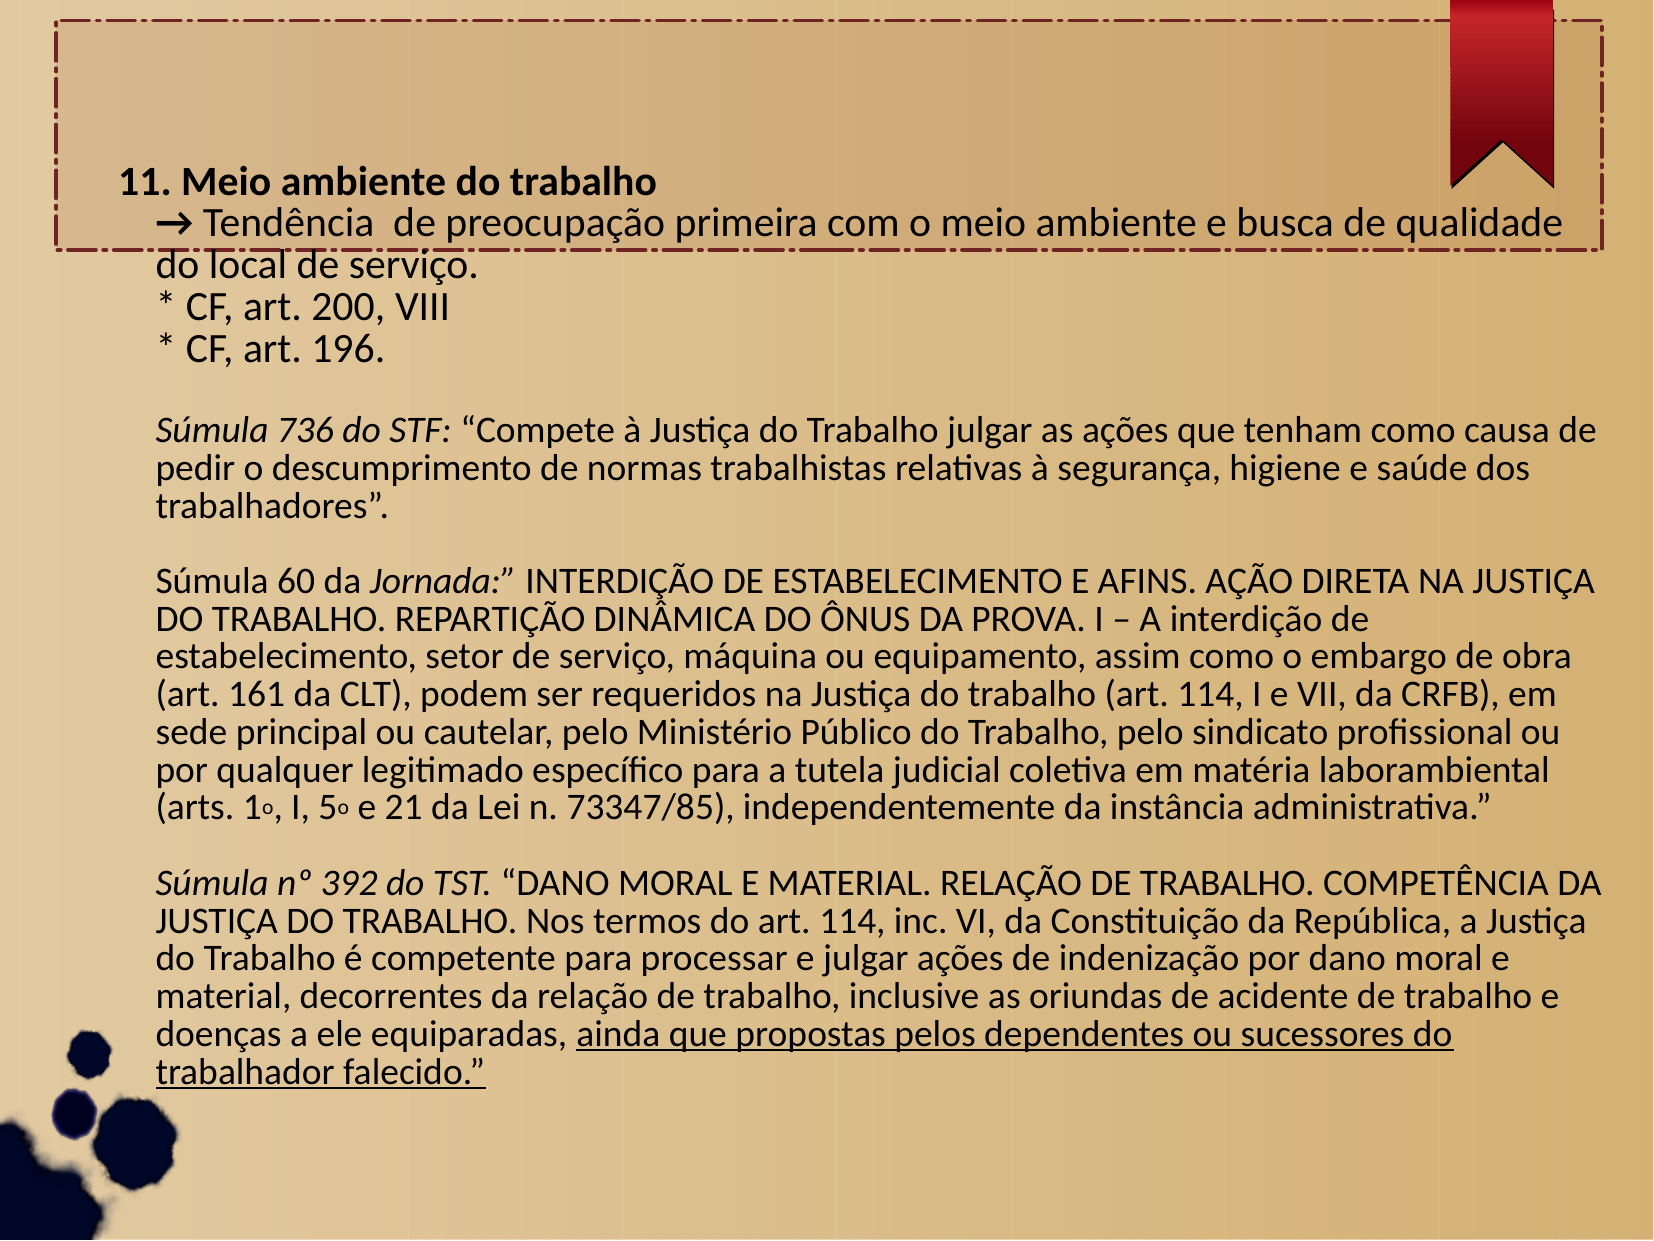

# 11. Meio ambiente do trabalho → Tendência de preocupação primeira com o meio ambiente e busca de qualidade do local de serviço. * CF, art. 200, VIII * CF, art. 196. Súmula 736 do STF: “Compete à Justiça do Trabalho julgar as ações que tenham como causa de pedir o descumprimento de normas trabalhistas relativas à segurança, higiene e saúde dos trabalhadores”. Súmula 60 da Jornada:” INTERDIÇÃO DE ESTABELECIMENTO E AFINS. AÇÃO DIRETA NA JUSTIÇA DO TRABALHO. REPARTIÇÃO DINÂMICA DO ÔNUS DA PROVA. I – A interdição de estabelecimento, setor de serviço, máquina ou equipamento, assim como o embargo de obra (art. 161 da CLT), podem ser requeridos na Justiça do trabalho (art. 114, I e VII, da CRFB), em sede principal ou cautelar, pelo Ministério Público do Trabalho, pelo sindicato profissional ou por qualquer legitimado específico para a tutela judicial coletiva em matéria laborambiental (arts. 1o, I, 5o e 21 da Lei n. 73347/85), independentemente da instância administrativa.” Súmula nº 392 do TST. “DANO MORAL E MATERIAL. RELAÇÃO DE TRABALHO. COMPETÊNCIA DA JUSTIÇA DO TRABALHO. Nos termos do art. 114, inc. VI, da Constituição da República, a Justiça do Trabalho é competente para processar e julgar ações de indenização por dano moral e material, decorrentes da relação de trabalho, inclusive as oriundas de acidente de trabalho e doenças a ele equiparadas, ainda que propostas pelos dependentes ou sucessores do trabalhador falecido.”